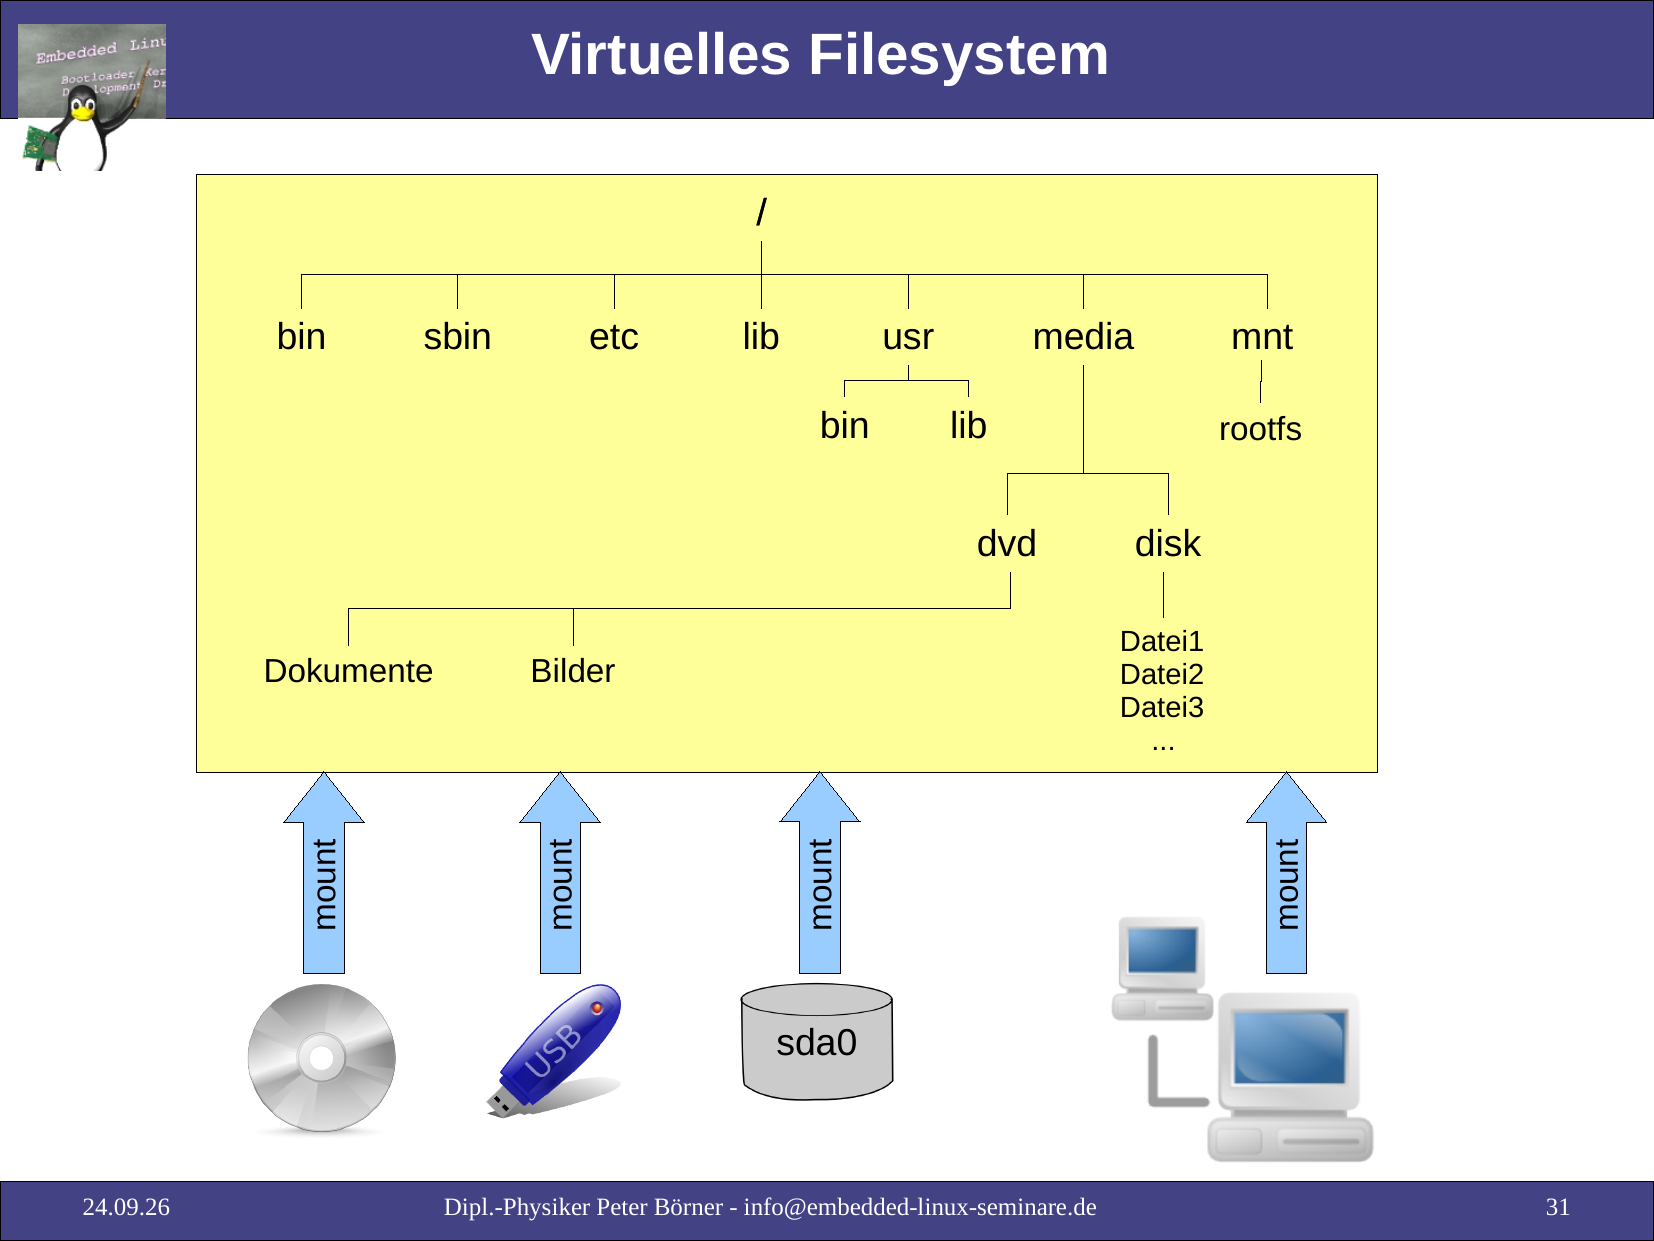

# Virtuelles Filesystem
/
/
bin
sbin
etc
lib
usr
media
mnt
bin
lib
dvd
disk
rootfs
Dokumente
Bilder
Datei1
Datei2
Datei3
...
mount
mount
mount
mount
sda0
 Dipl.-Physiker Peter Börner - info@embedded-linux-seminare.de
31